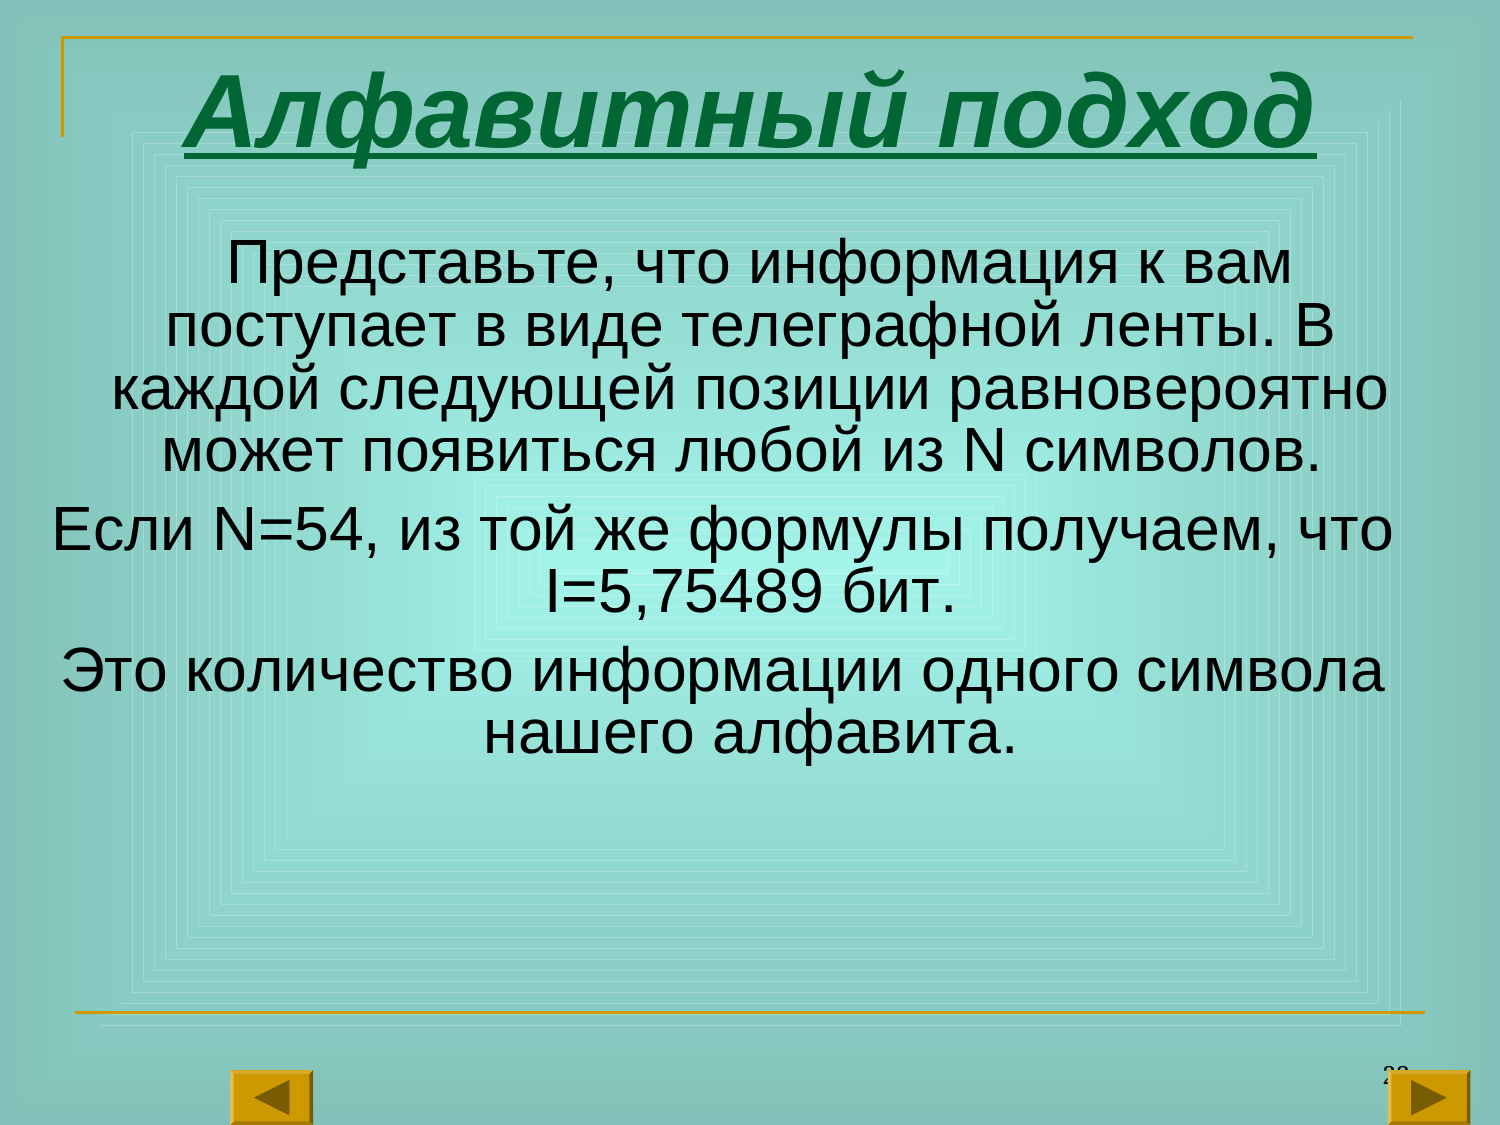

# Алфавитный подход
	 Представьте, что информация к вам поступает в виде телеграфной ленты. В каждой следующей позиции равновероятно может появиться любой из N символов.
Если N=54, из той же формулы получаем, что I=5,75489 бит.
Это количество информации одного символа нашего алфавита.
23